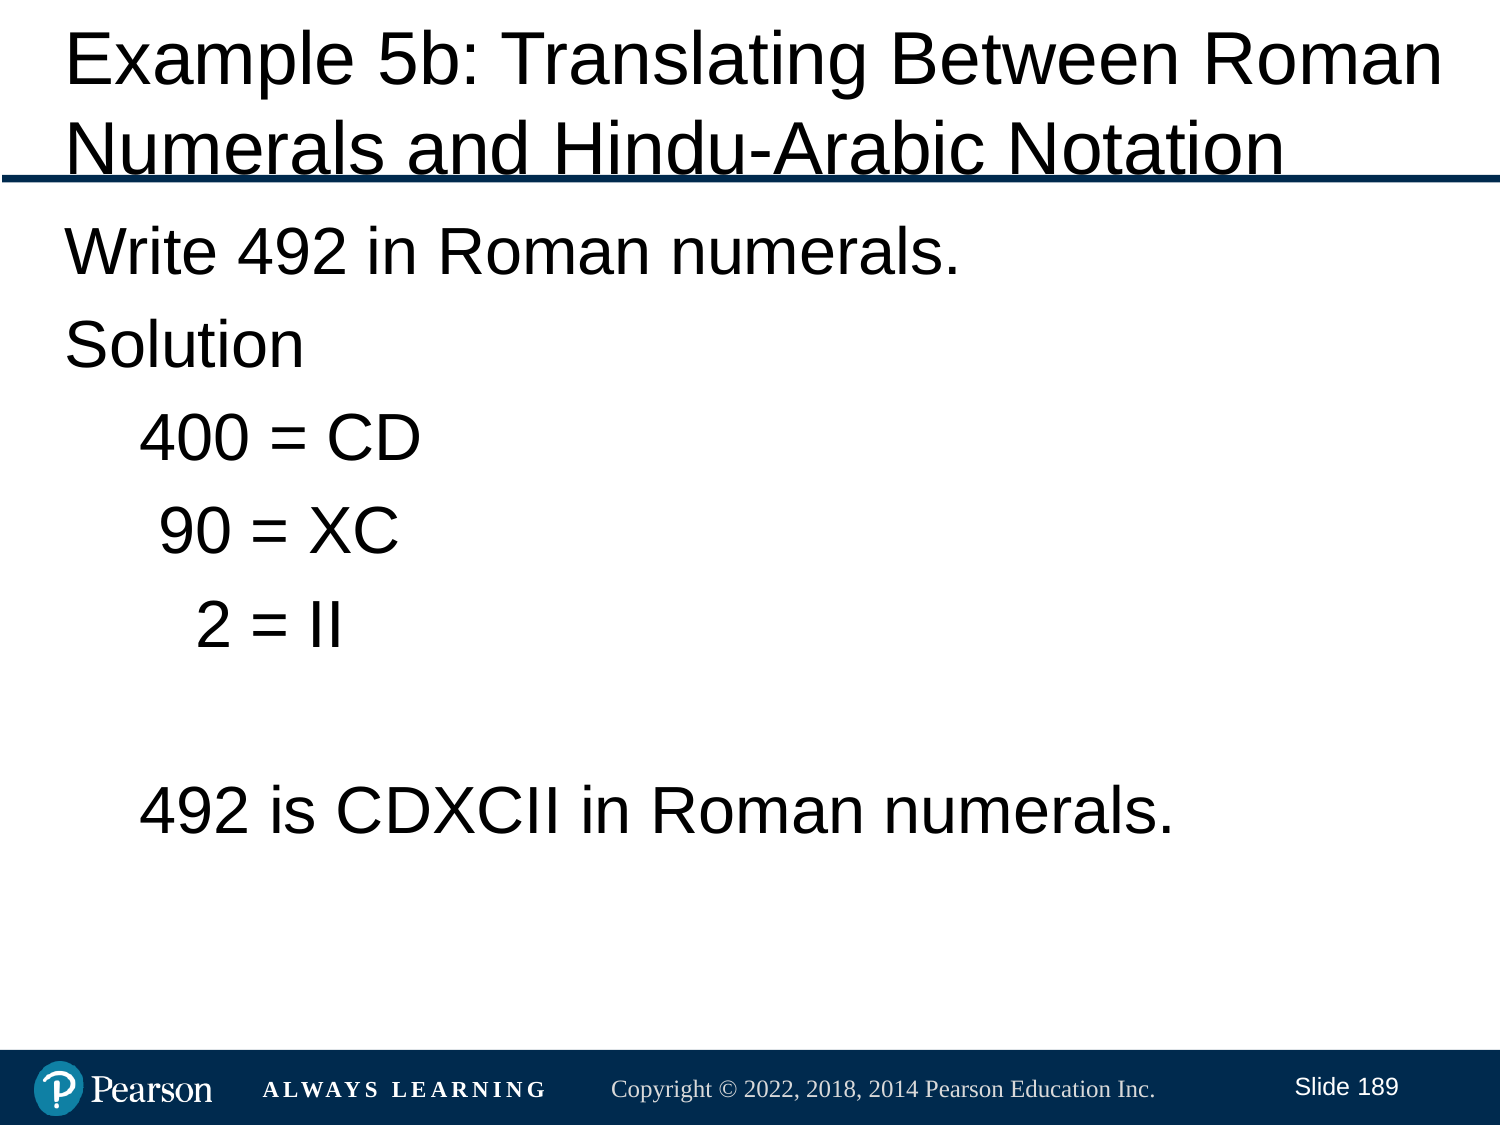

# Example 5b: Translating Between Roman Numerals and Hindu-Arabic Notation
Write 492 in Roman numerals.
Solution
	400 = CD
	 90 = XC
	 2 = II
	492 is CDXCII in Roman numerals.